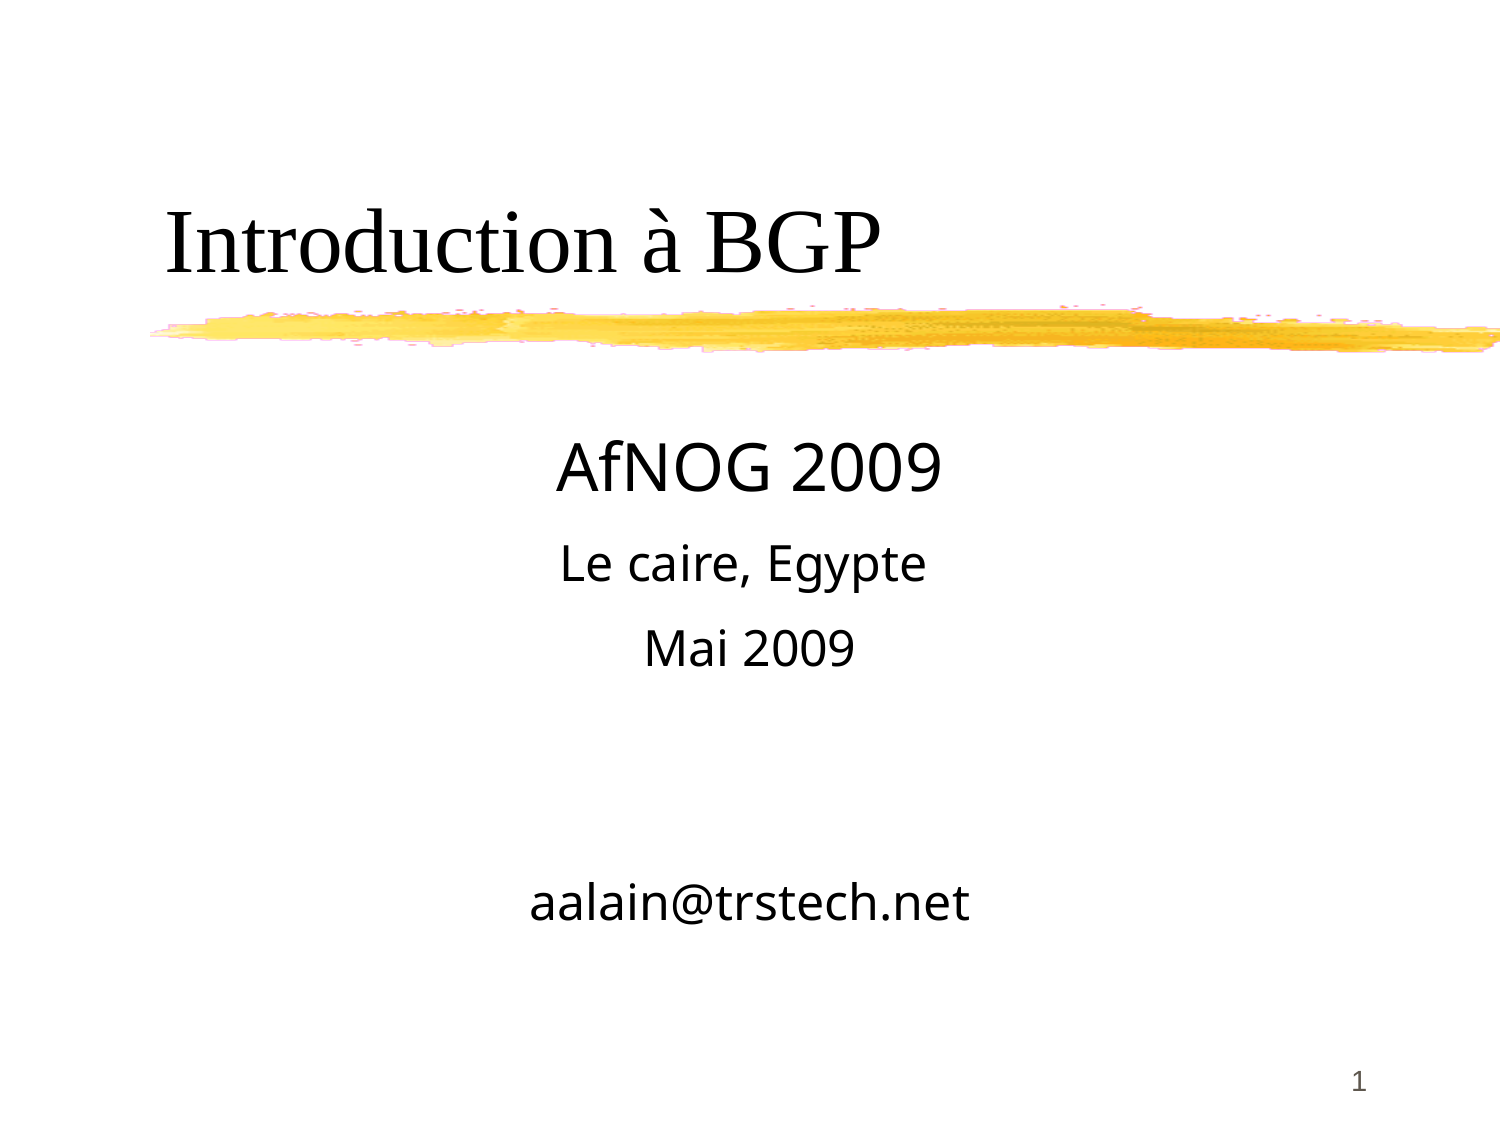

# Introduction à BGP
AfNOG 2009
Le caire, Egypte
Mai 2009
aalain@trstech.net
1